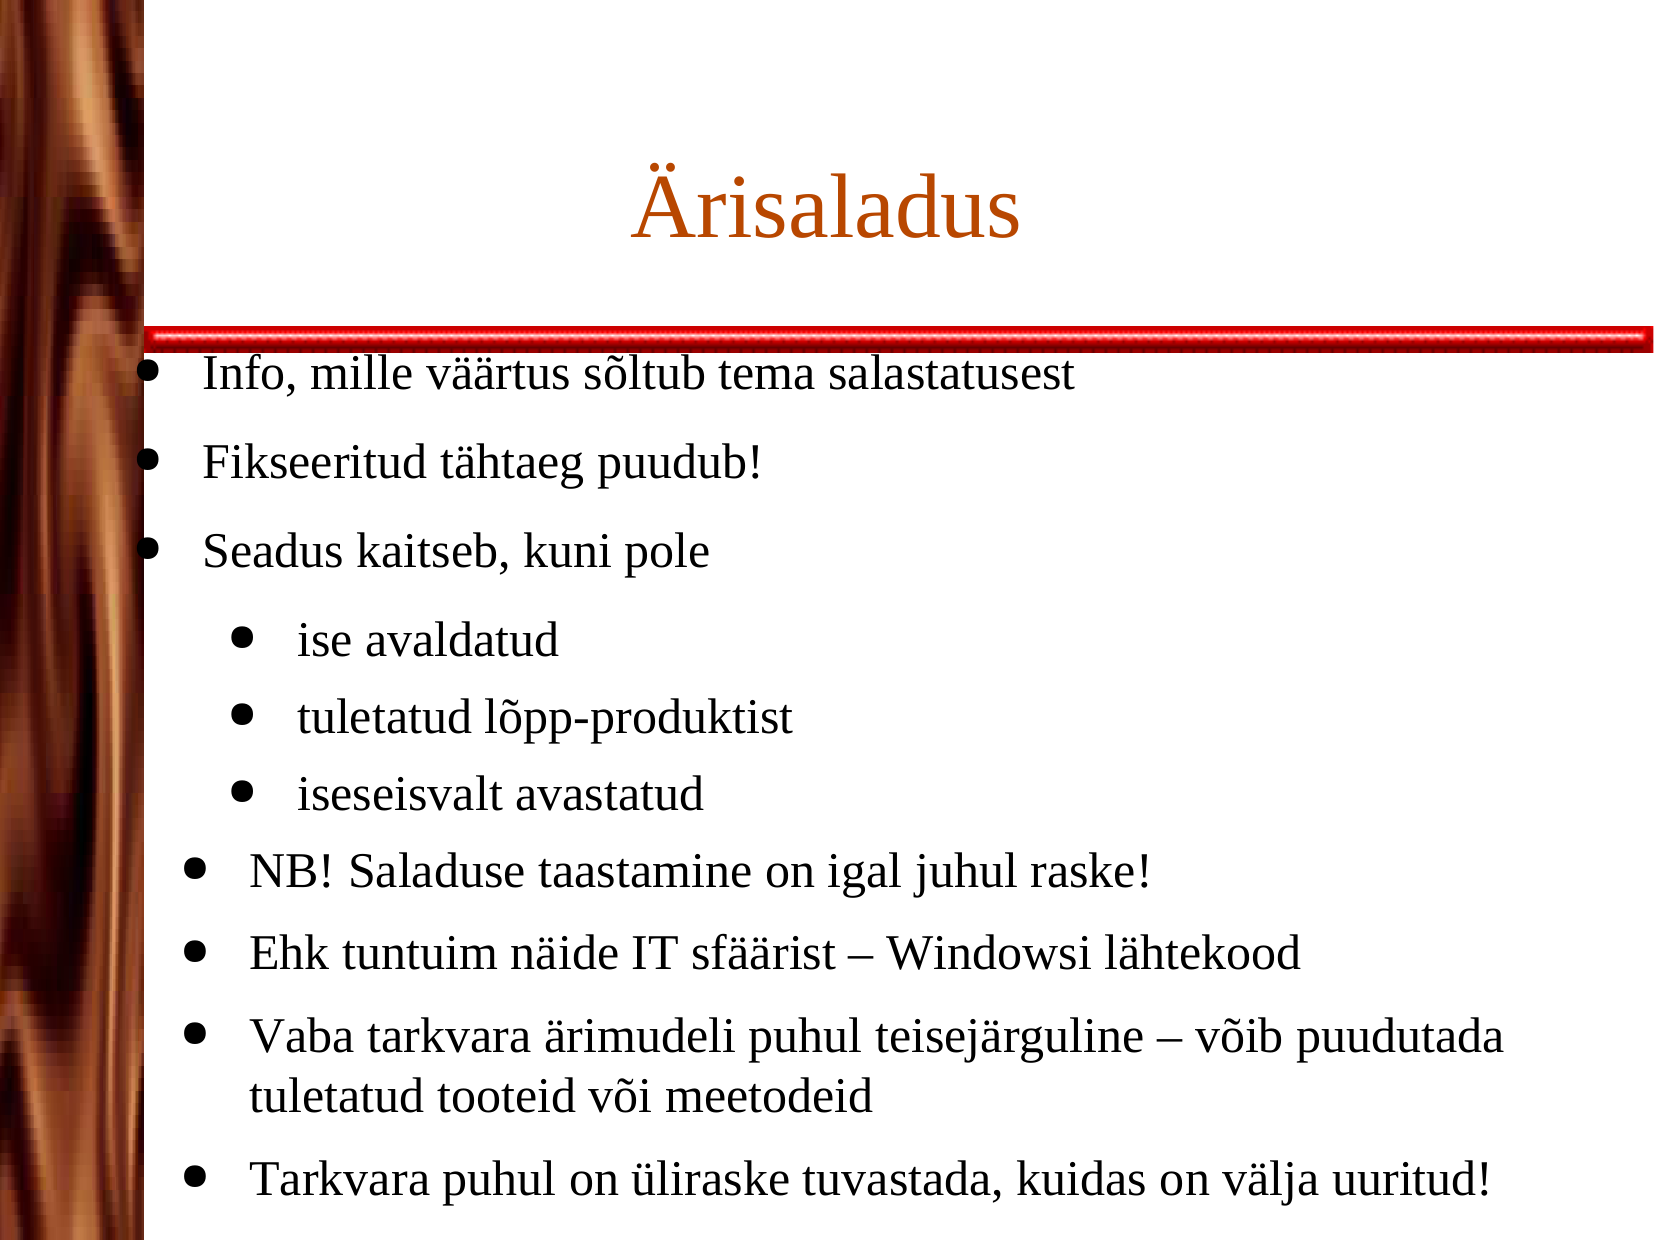

# Ärisaladus
Info, mille väärtus sõltub tema salastatusest
Fikseeritud tähtaeg puudub!
Seadus kaitseb, kuni pole
ise avaldatud
tuletatud lõpp-produktist
iseseisvalt avastatud
NB! Saladuse taastamine on igal juhul raske!
Ehk tuntuim näide IT sfäärist – Windowsi lähtekood
Vaba tarkvara ärimudeli puhul teisejärguline – võib puudutada tuletatud tooteid või meetodeid
Tarkvara puhul on üliraske tuvastada, kuidas on välja uuritud!